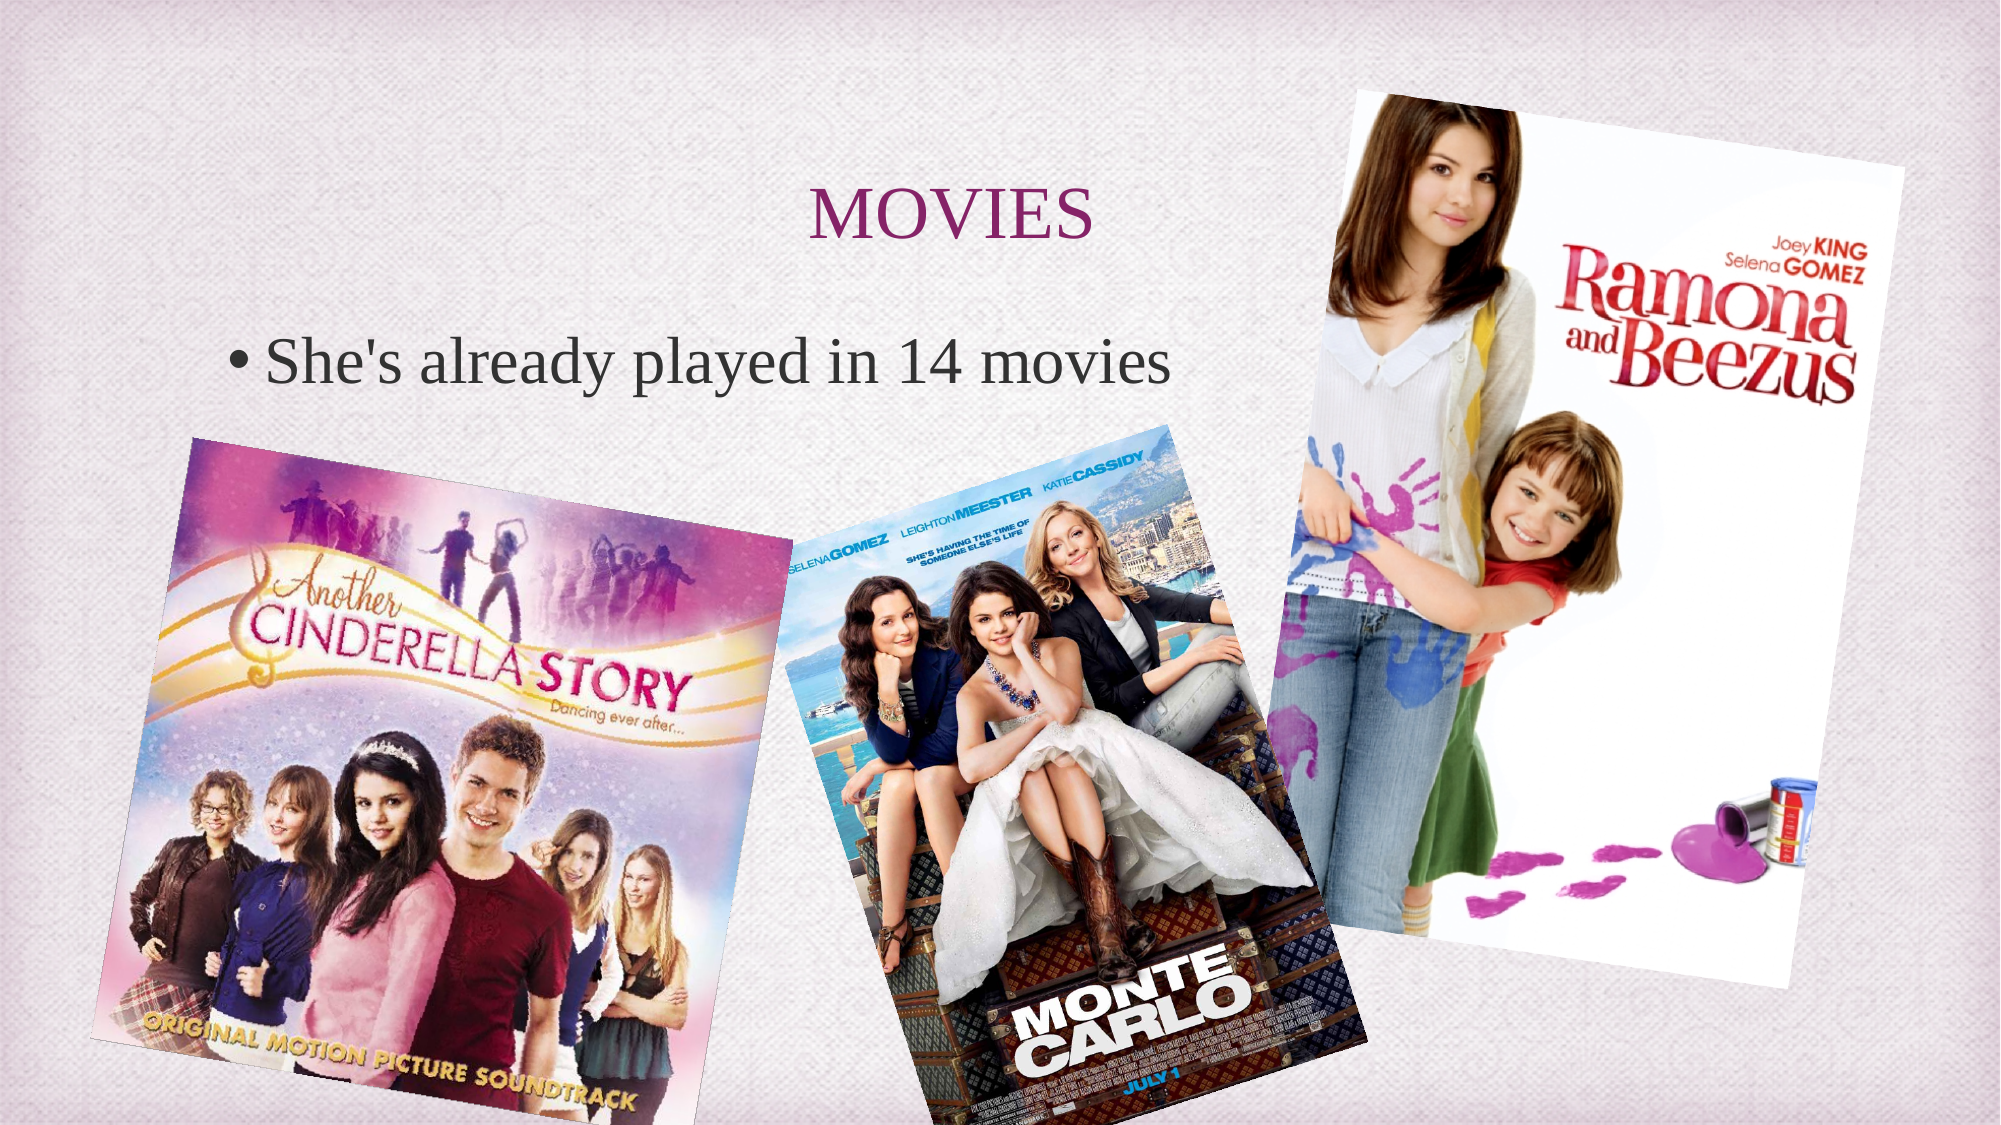

# MOVIES
She's already played in 14 movies